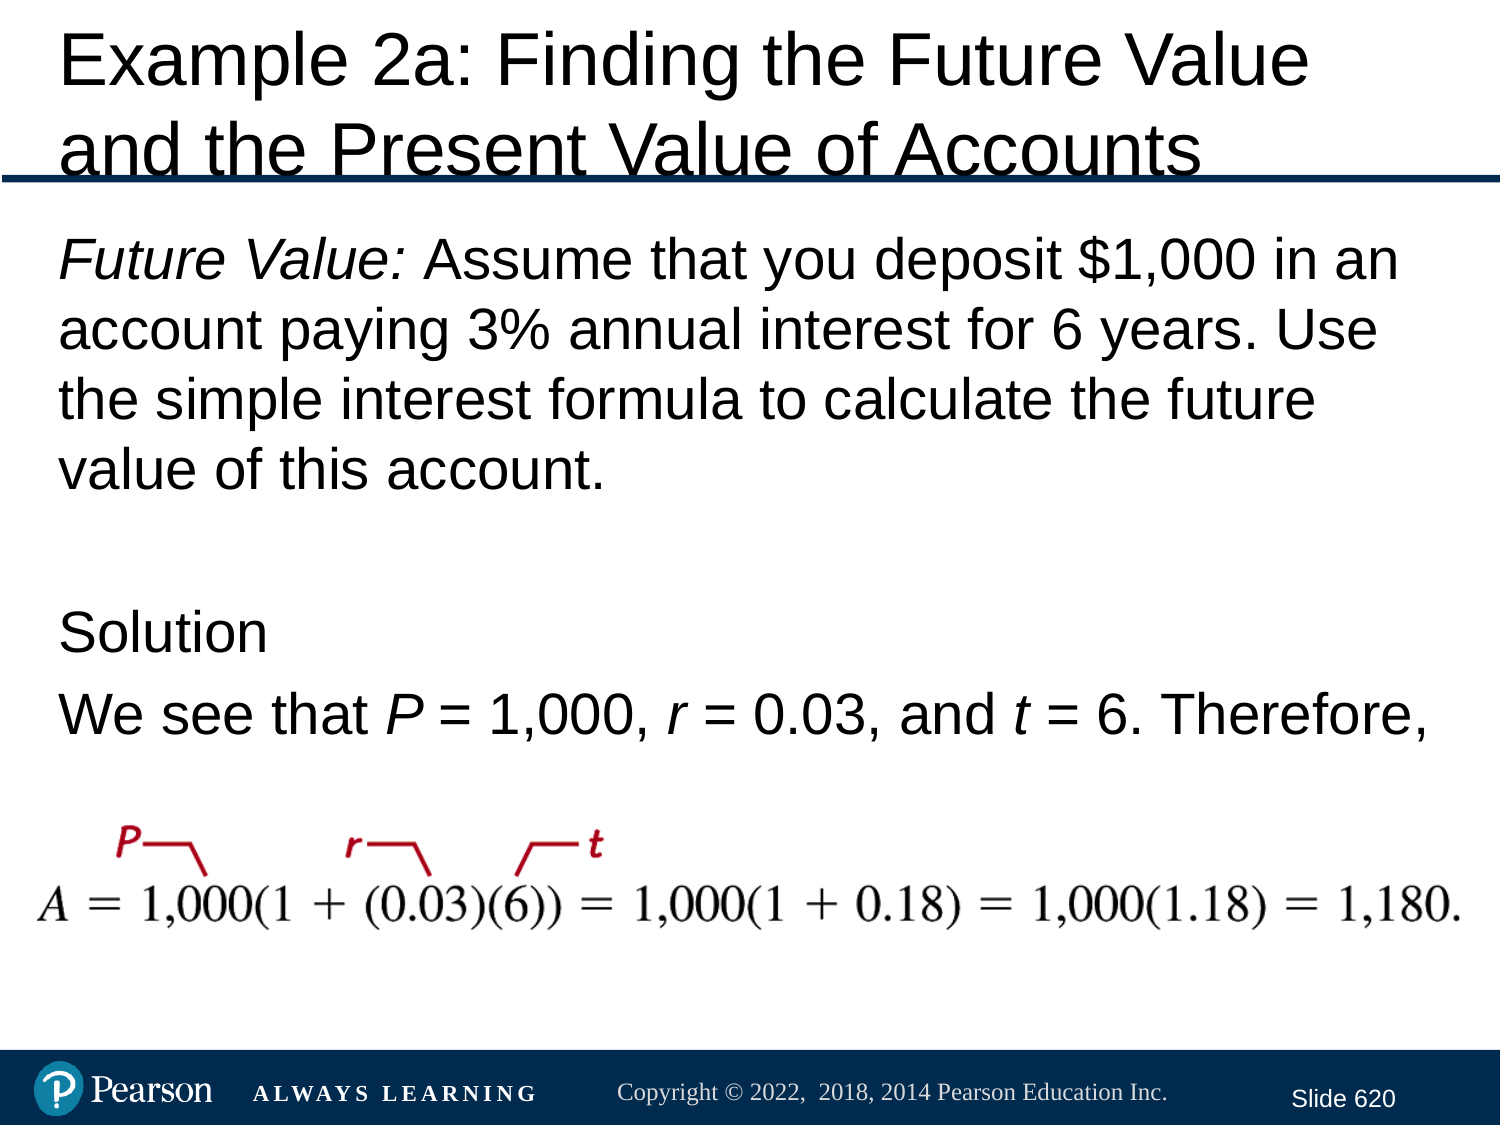

# Example 2a: Finding the Future Value and the Present Value of Accounts
Future Value: Assume that you deposit $1,000 in an account paying 3% annual interest for 6 years. Use the simple interest formula to calculate the future value of this account.
Solution
We see that P = 1,000, r = 0.03, and t = 6. Therefore,